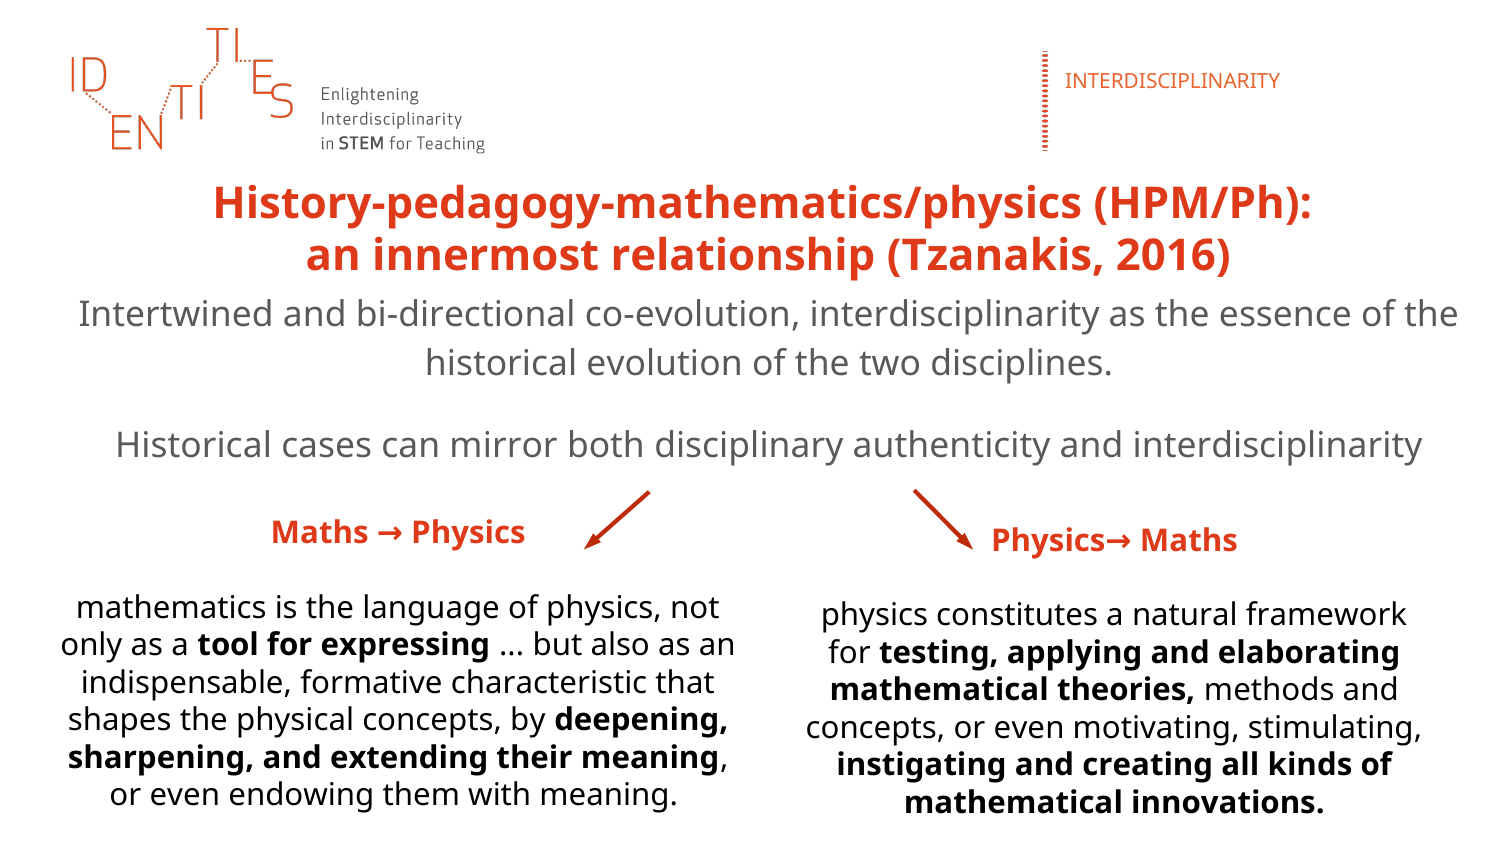

INTERDISCIPLINARITY
# History-pedagogy-mathematics/physics (HPM/Ph):
an innermost relationship (Tzanakis, 2016)
Intertwined and bi-directional co-evolution, interdisciplinarity as the essence of the historical evolution of the two disciplines.
Historical cases can mirror both disciplinary authenticity and interdisciplinarity
Maths → Physics
mathematics is the language of physics, not only as a tool for expressing ... but also as an indispensable, formative characteristic that shapes the physical concepts, by deepening, sharpening, and extending their meaning, or even endowing them with meaning.
Physics→ Maths
physics constitutes a natural framework for testing, applying and elaborating mathematical theories, methods and concepts, or even motivating, stimulating, instigating and creating all kinds of mathematical innovations.